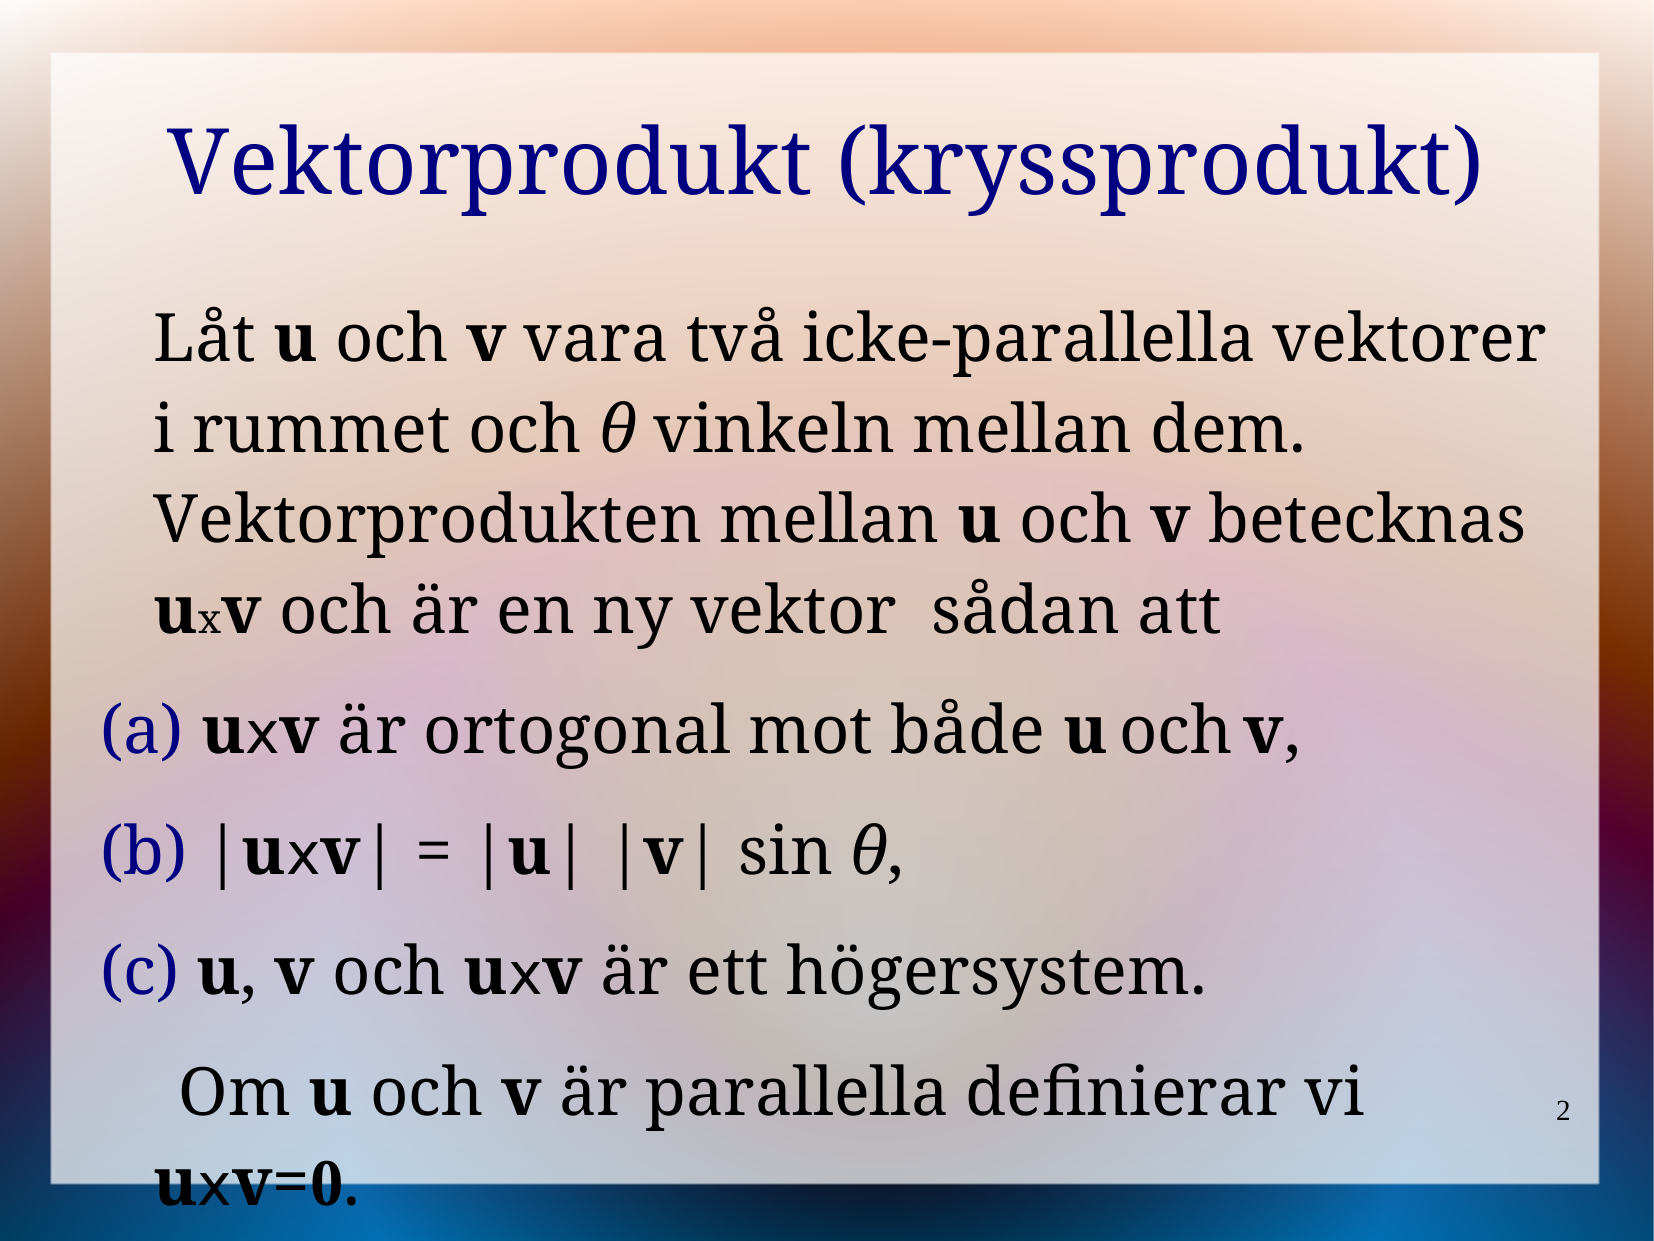

# Vektorprodukt (kryssprodukt)
Låt u och v vara två icke-parallella vektorer i rummet och θ vinkeln mellan dem. Vektorprodukten mellan u och v betecknas uⅹv och är en ny vektor sådan att
 uxv är ortogonal mot både u och v,
 |uxv| = |u| |v| sin θ,
 u, v och uxv är ett högersystem.
Om u och v är parallella definierar vi uxv=0.
2